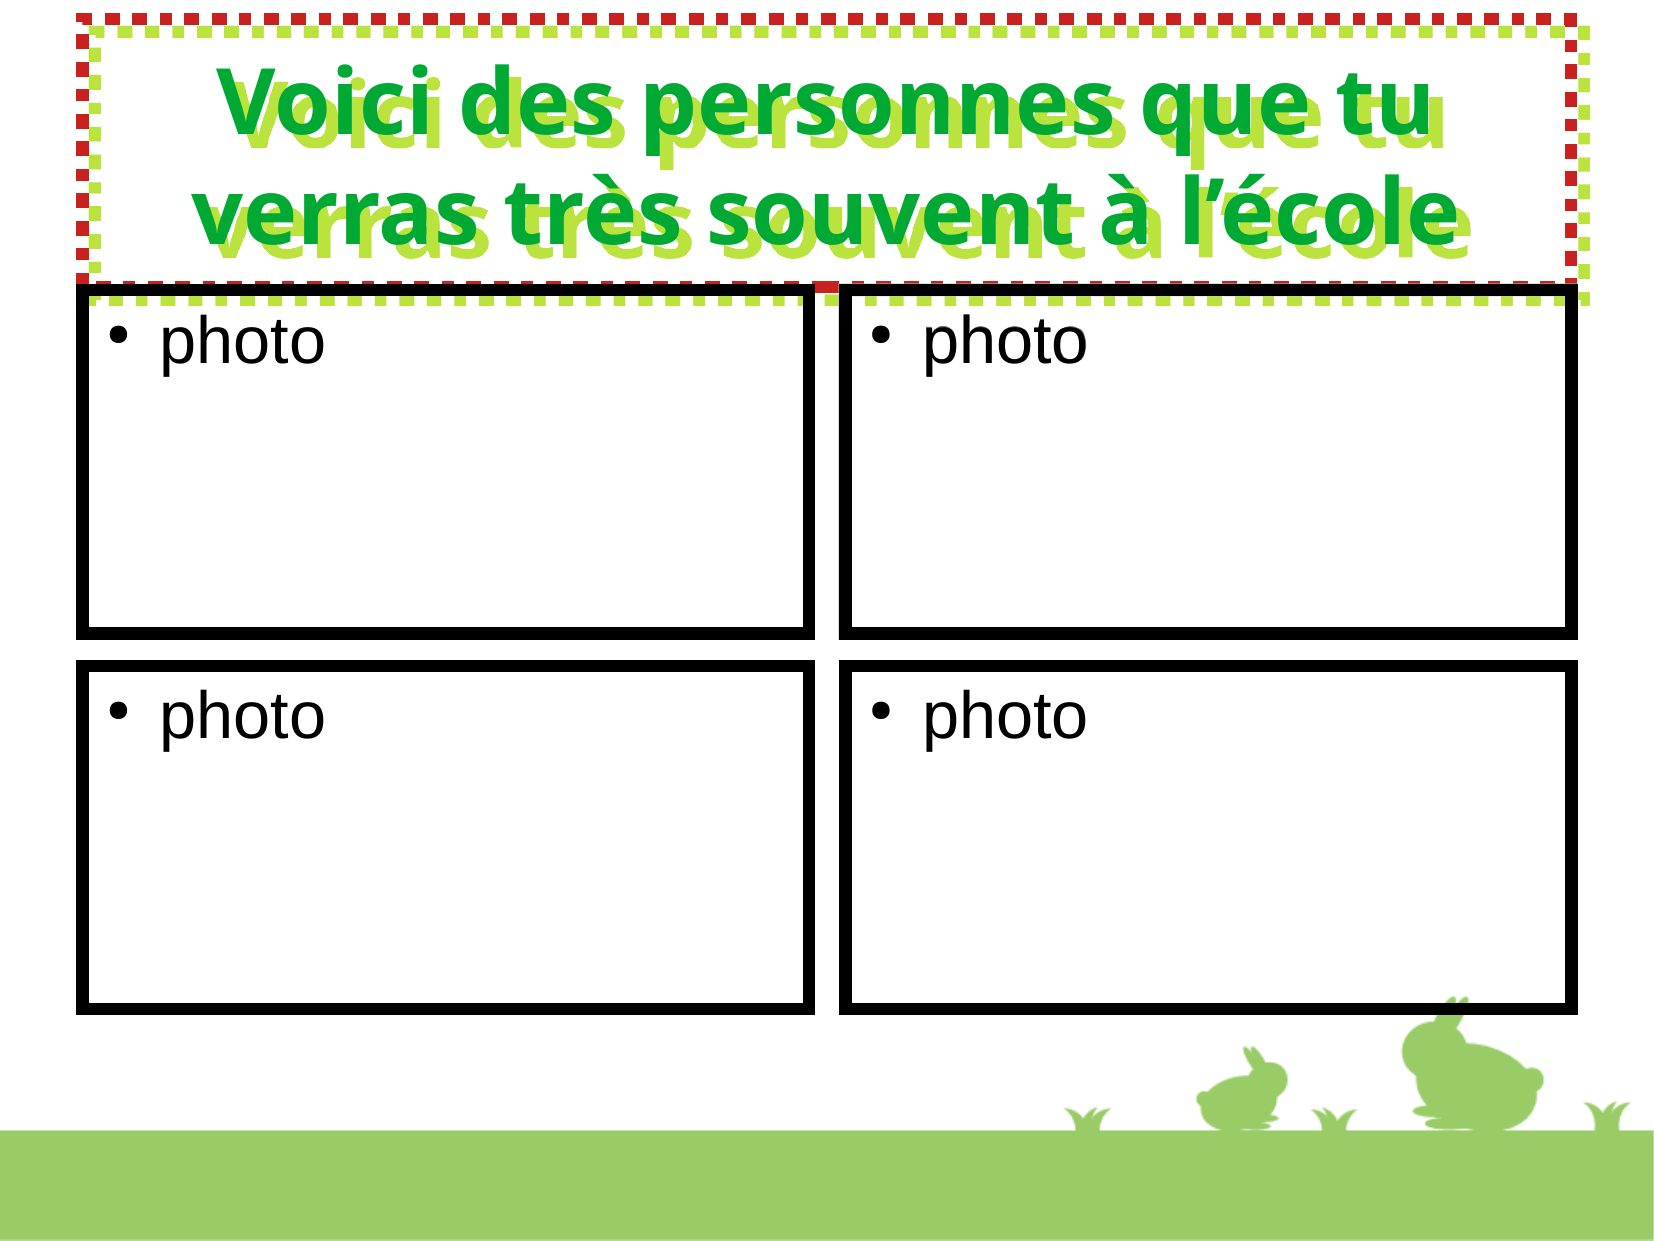

# Voici des personnes que tu verras très souvent à l’école
photo
photo
photo
photo